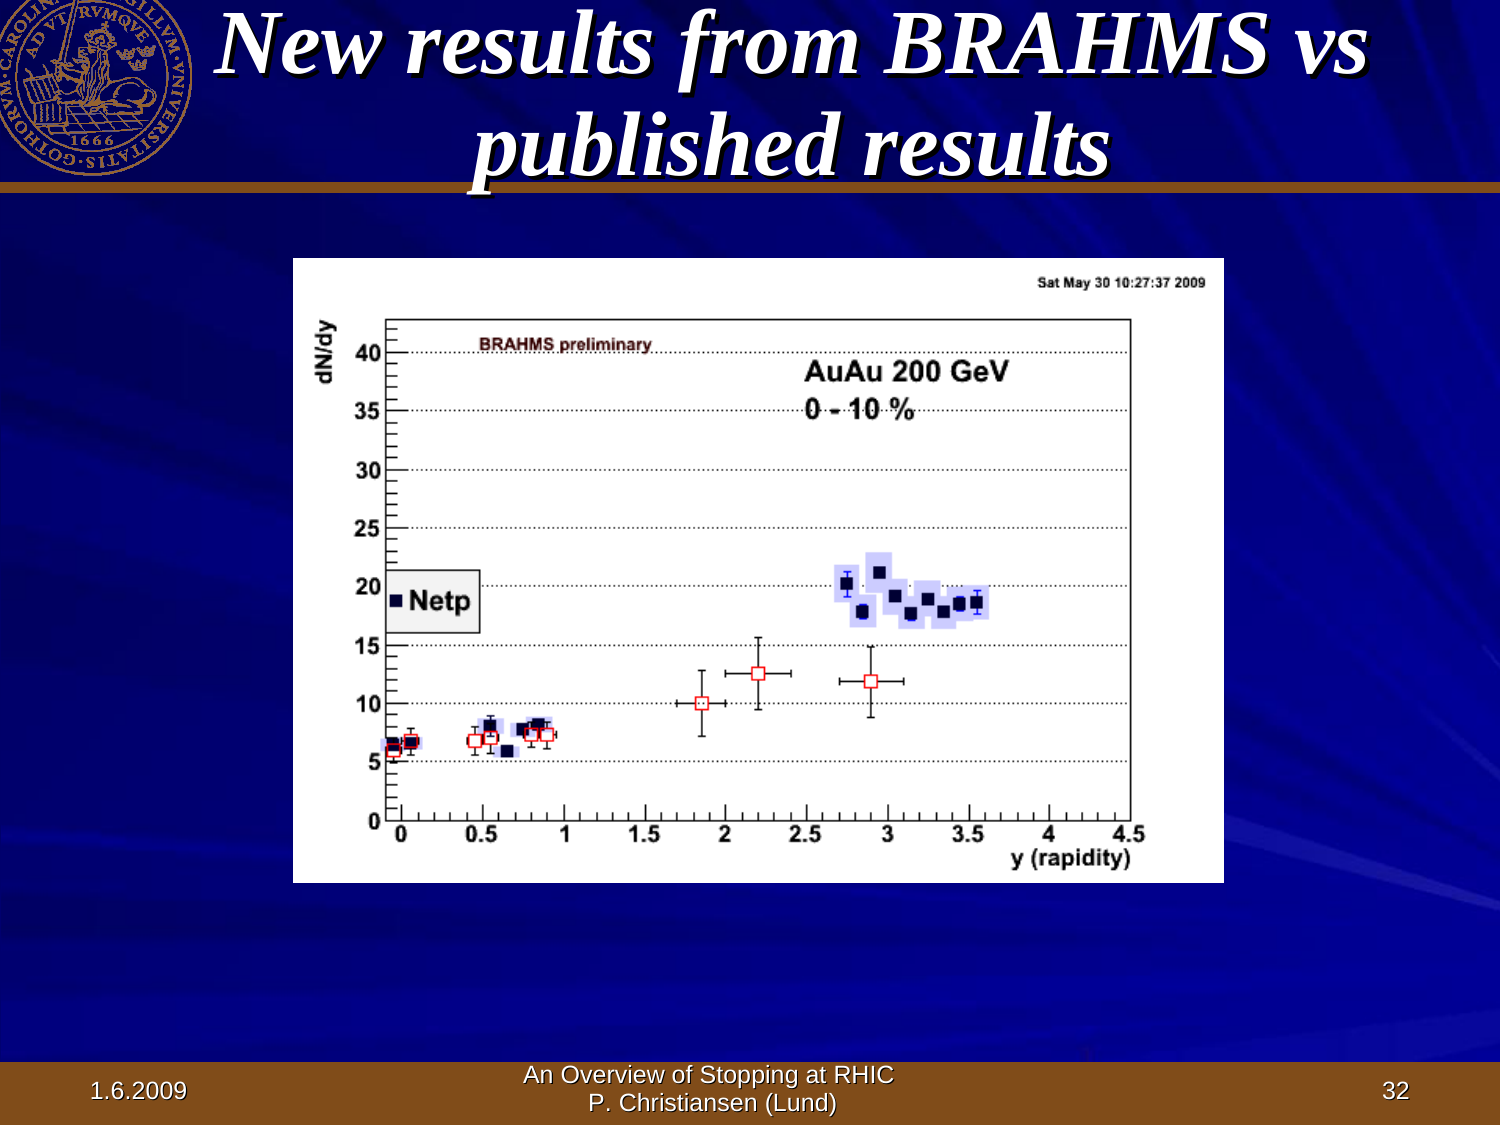

# New results from BRAHMS vs published results
32